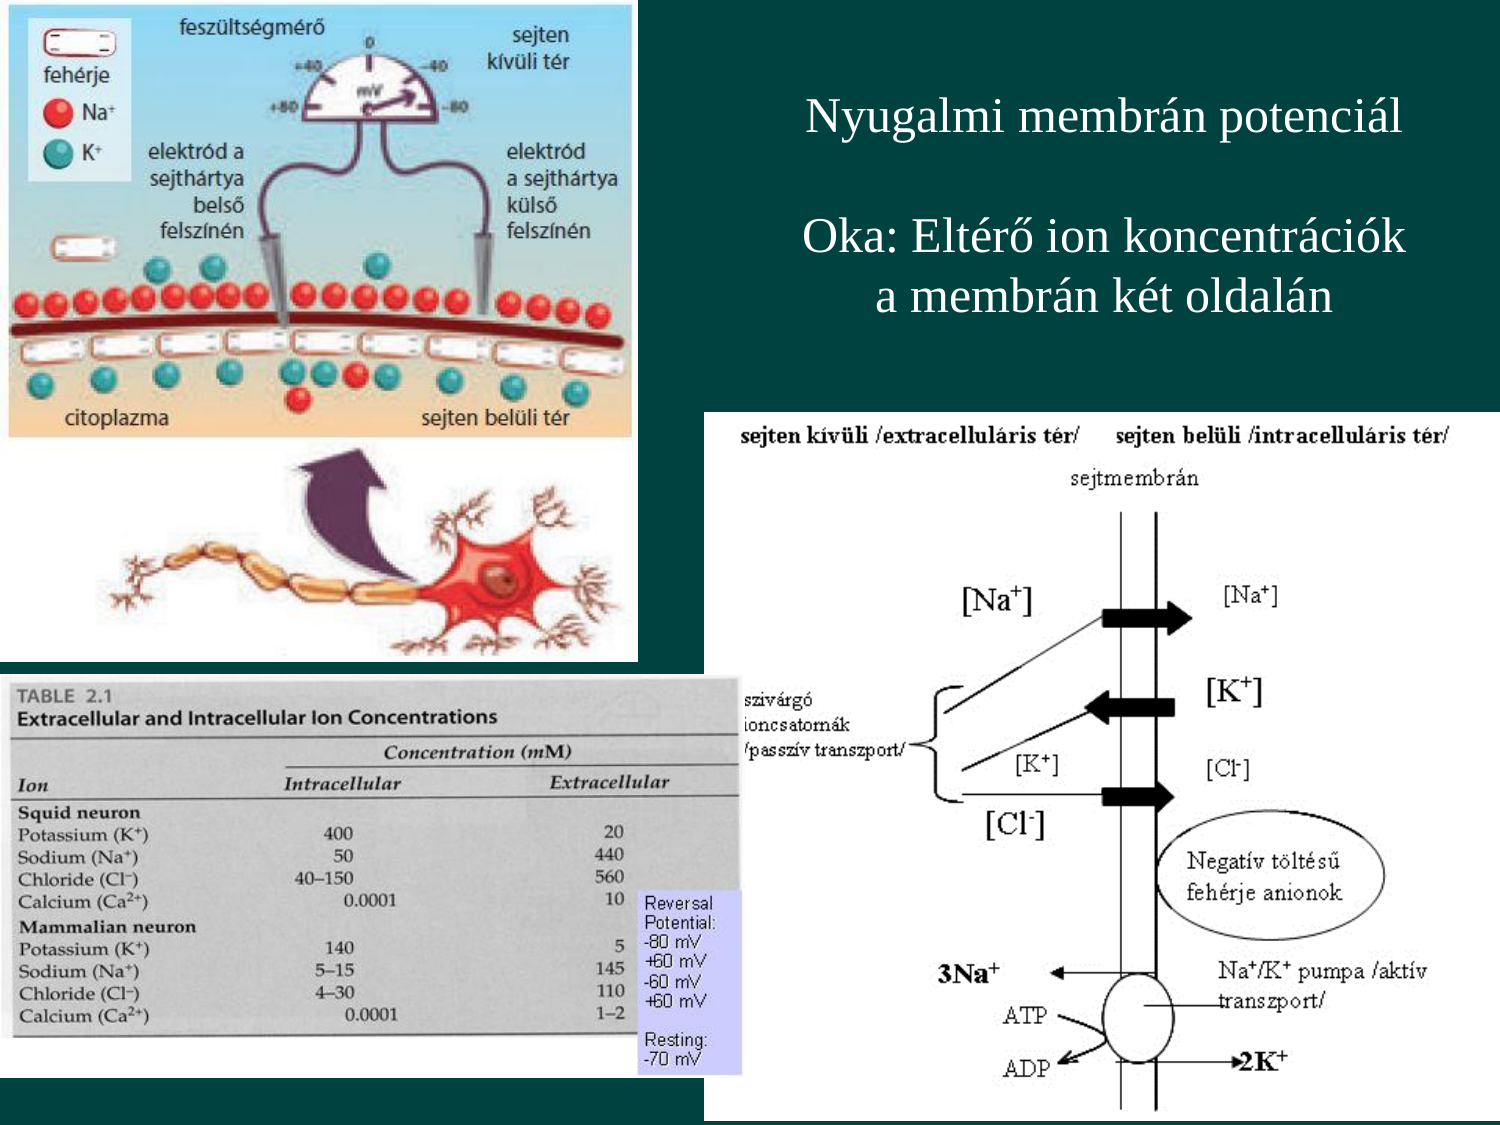

Nyugalmi membrán potenciál
Oka: Eltérő ion koncentrációk
a membrán két oldalán